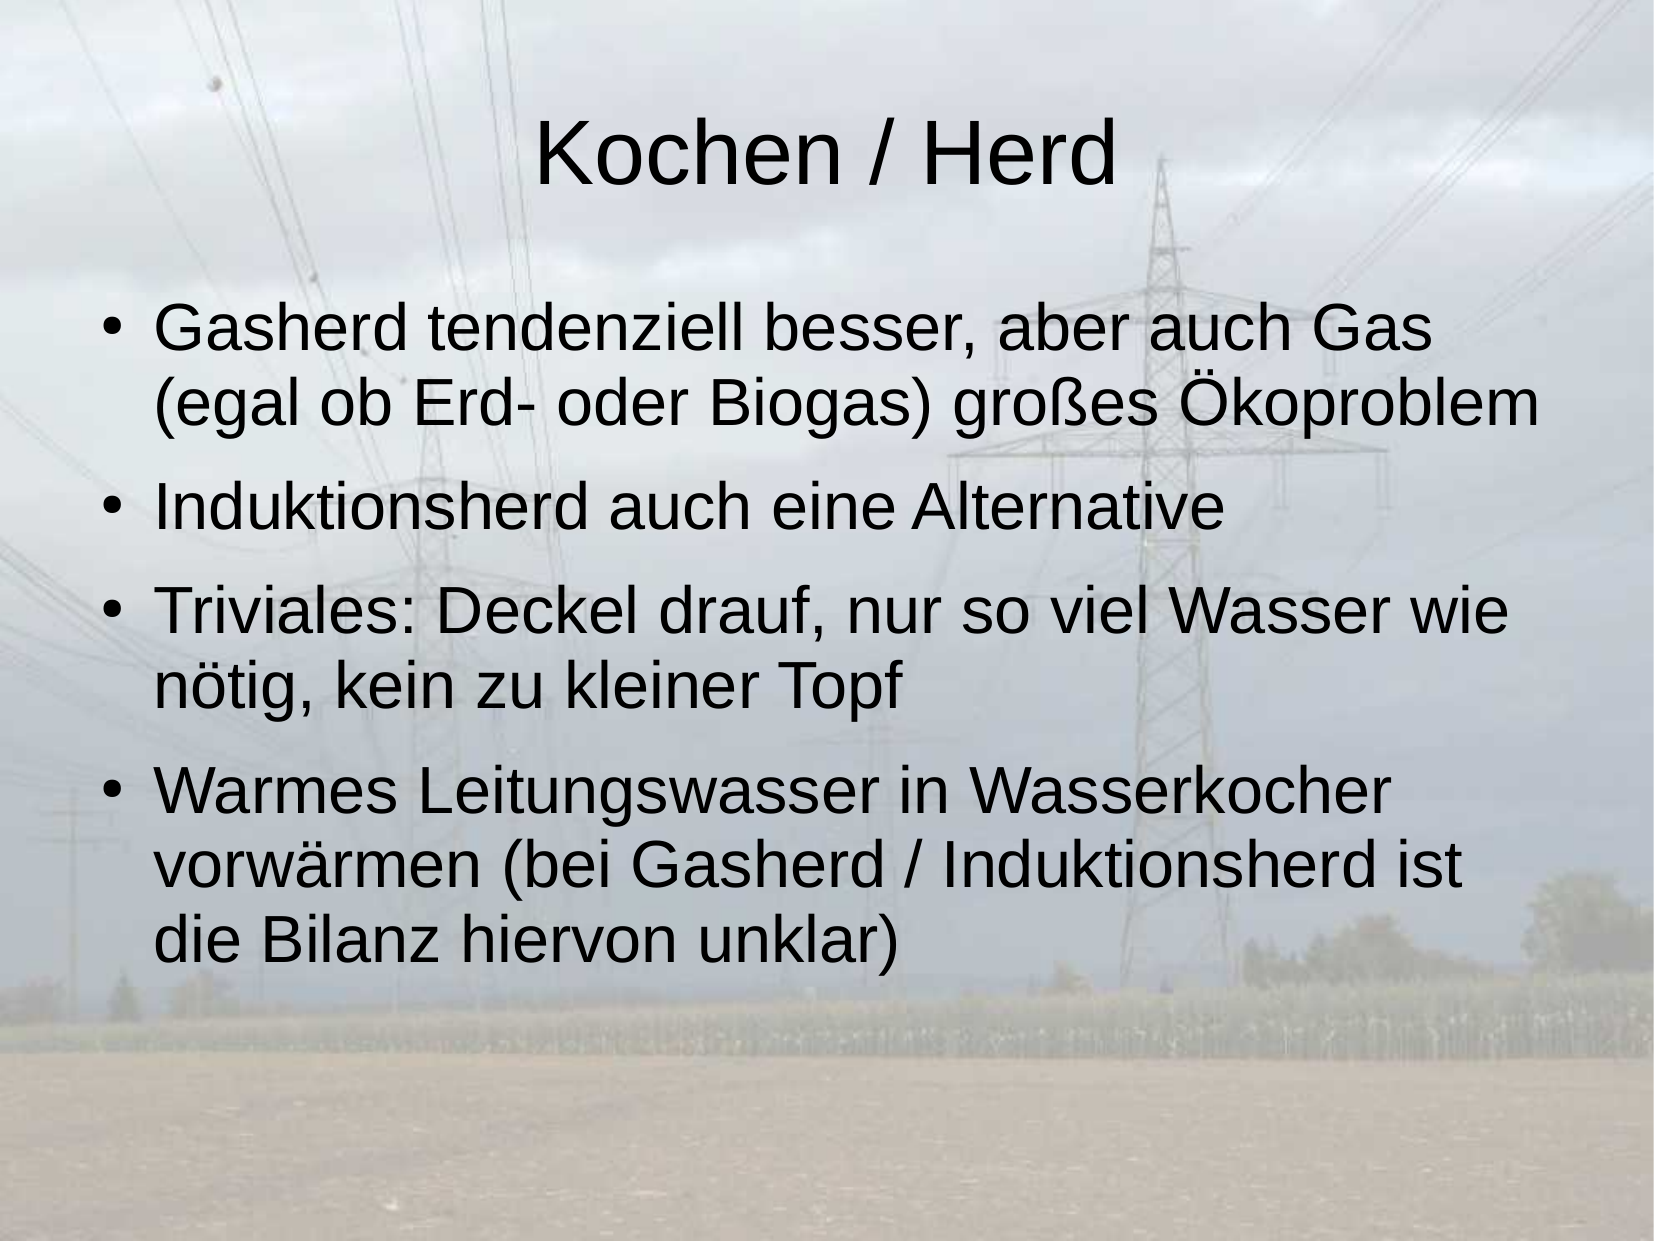

# Kochen / Herd
Gasherd tendenziell besser, aber auch Gas (egal ob Erd- oder Biogas) großes Ökoproblem
Induktionsherd auch eine Alternative
Triviales: Deckel drauf, nur so viel Wasser wie nötig, kein zu kleiner Topf
Warmes Leitungswasser in Wasserkocher vorwärmen (bei Gasherd / Induktionsherd ist die Bilanz hiervon unklar)